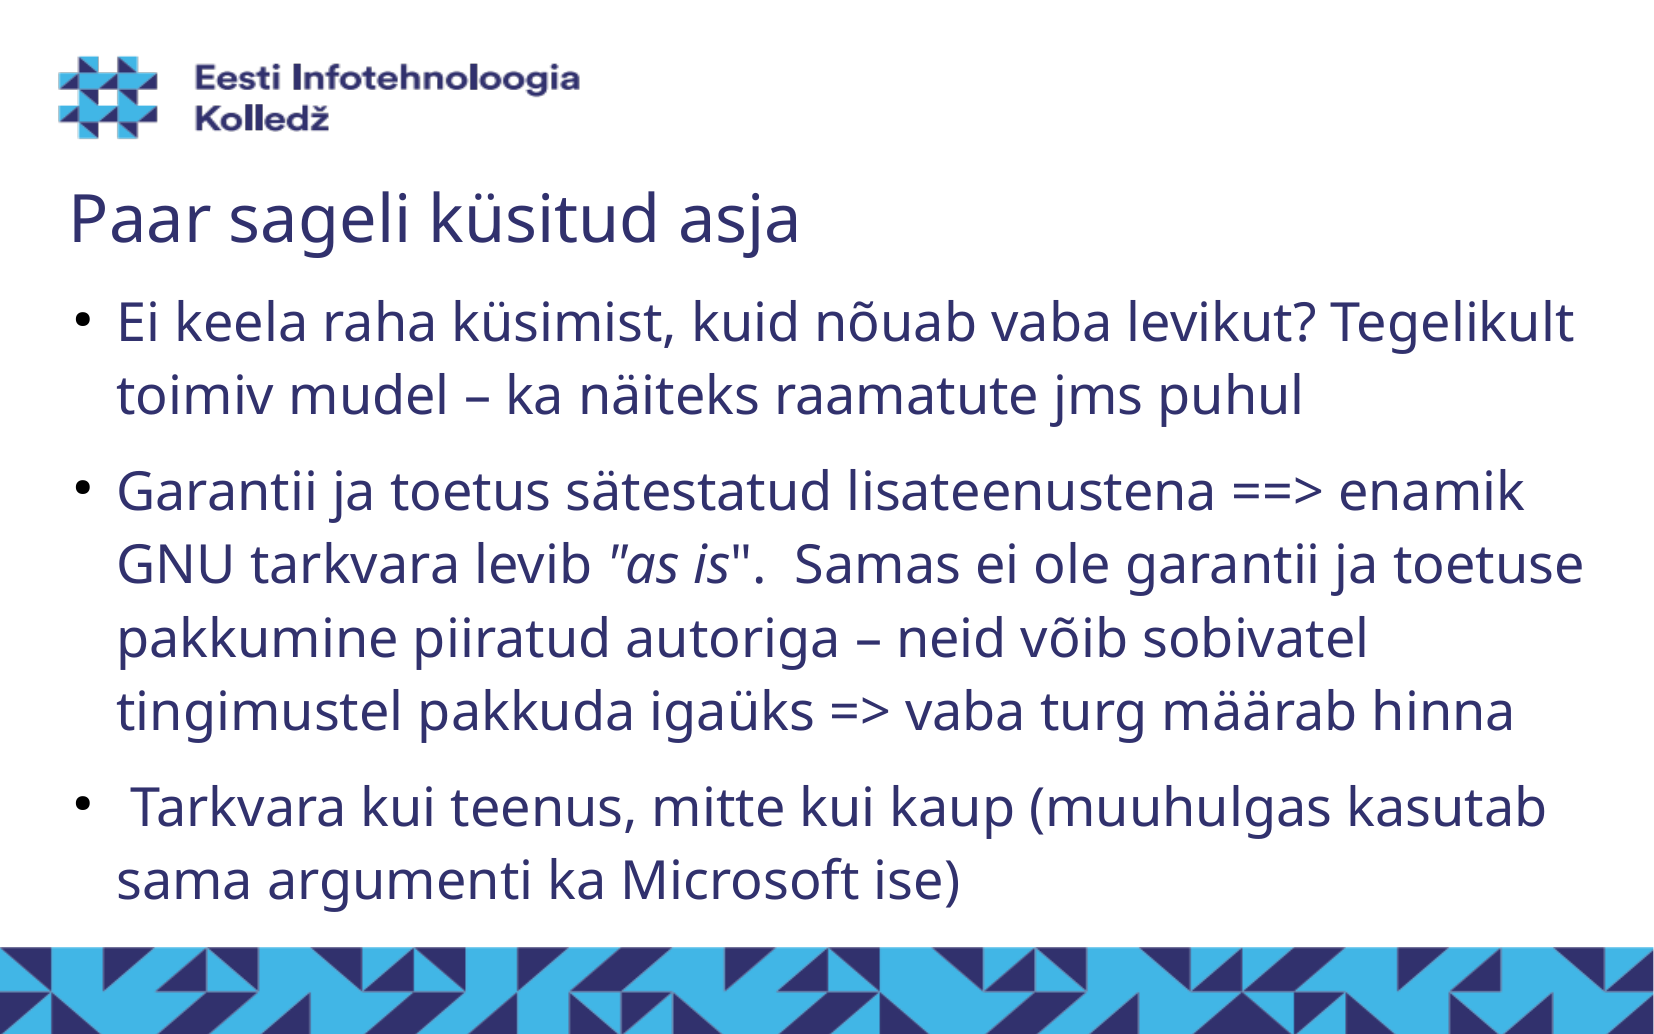

# Paar sageli küsitud asja
Ei keela raha küsimist, kuid nõuab vaba levikut? Tegelikult toimiv mudel – ka näiteks raamatute jms puhul
Garantii ja toetus sätestatud lisateenustena ==> enamik GNU tarkvara levib "as is". Samas ei ole garantii ja toetuse pakkumine piiratud autoriga – neid võib sobivatel tingimustel pakkuda igaüks => vaba turg määrab hinna
 Tarkvara kui teenus, mitte kui kaup (muuhulgas kasutab sama argumenti ka Microsoft ise)